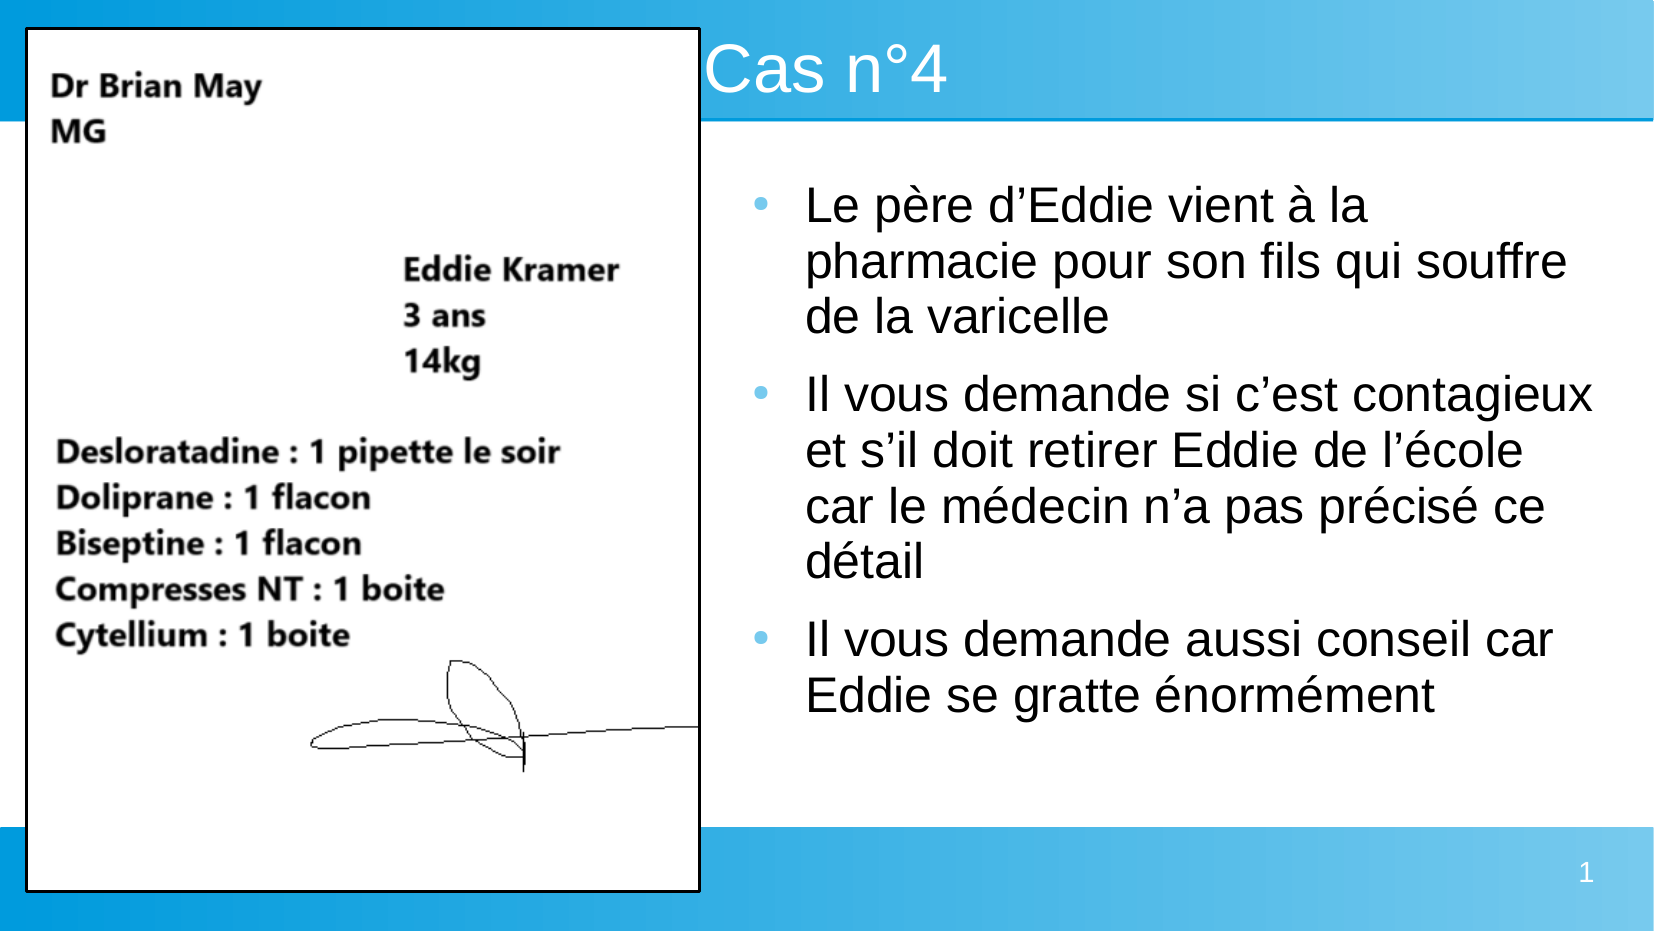

# Cas n°4
Le père d’Eddie vient à la pharmacie pour son fils qui souffre de la varicelle
Il vous demande si c’est contagieux et s’il doit retirer Eddie de l’école car le médecin n’a pas précisé ce détail
Il vous demande aussi conseil car Eddie se gratte énormément
1